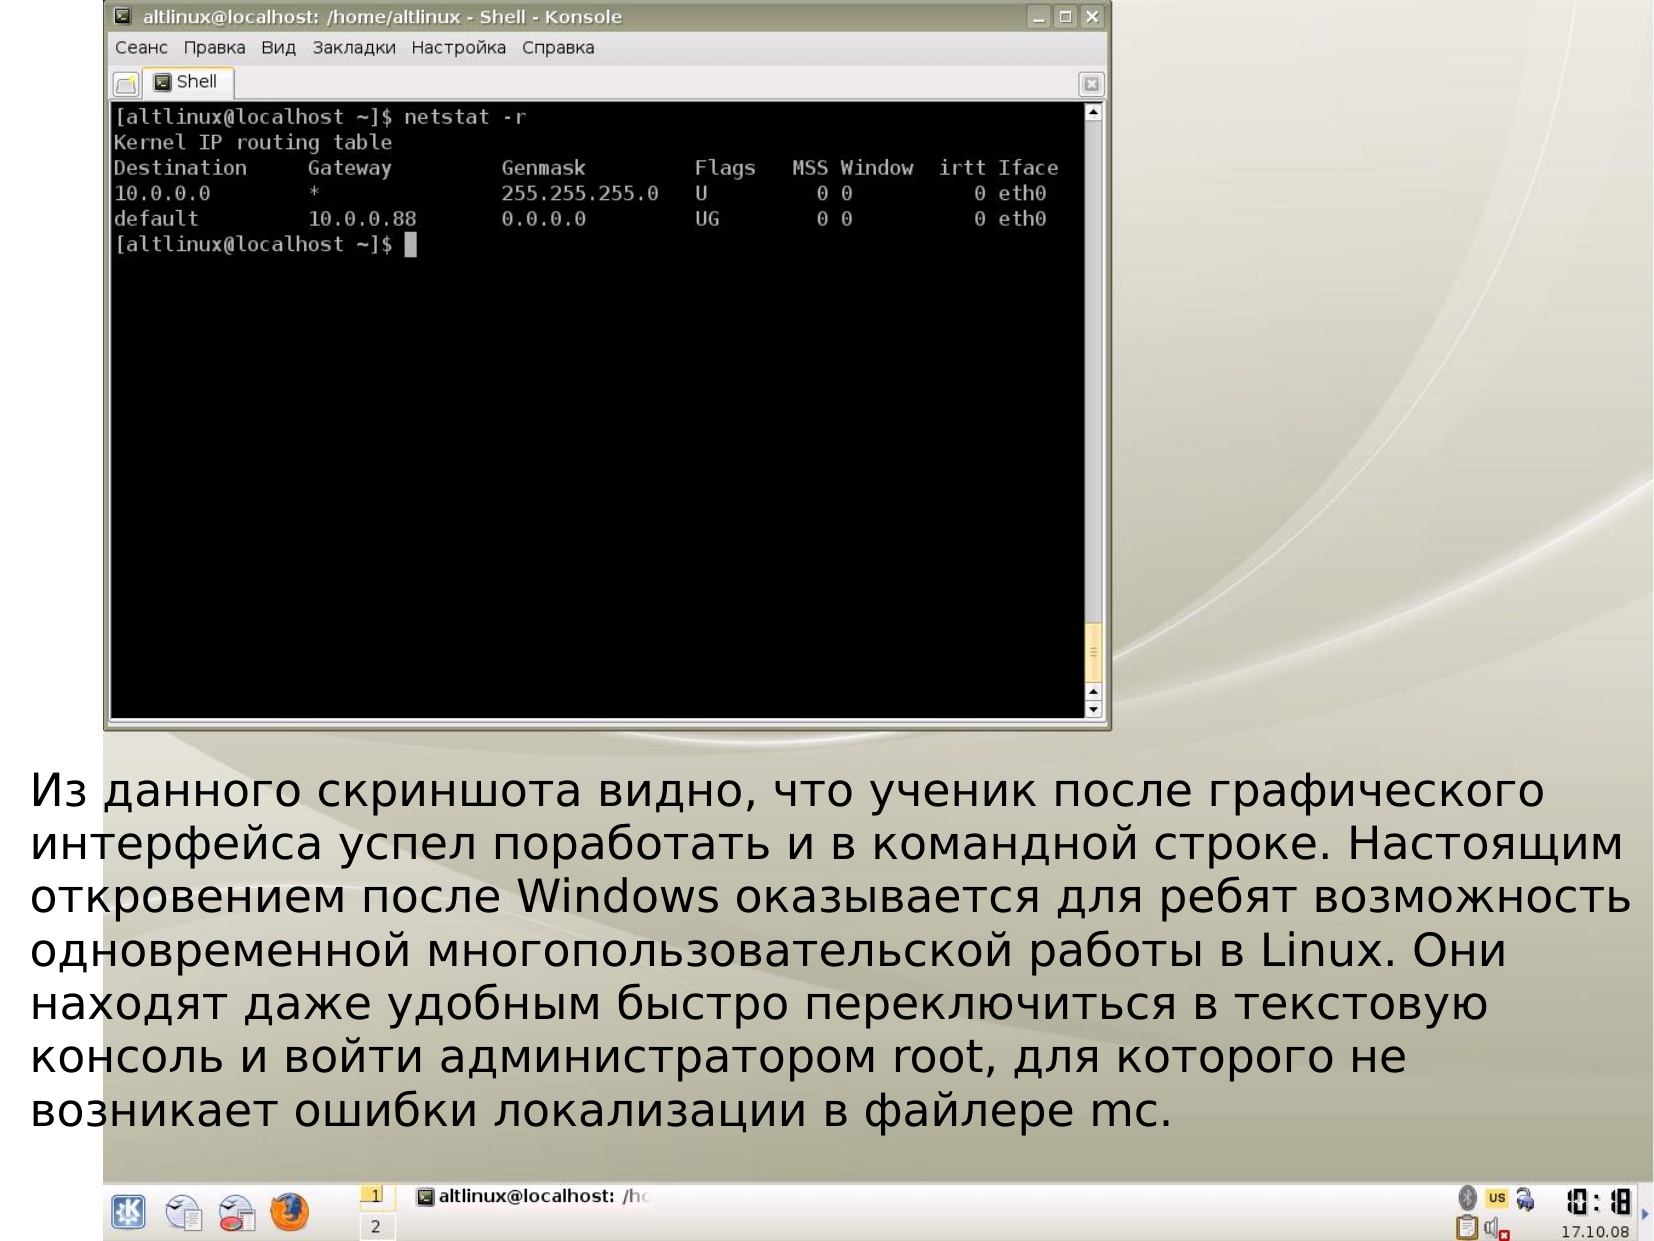

# Из данного скриншота видно, что ученик после графического интерфейса успел поработать и в командной строке. Настоящим откровением после Windows оказывается для ребят возможность одновременной многопользовательской работы в Linux. Они находят даже удобным быстро переключиться в текстовую консоль и войти администратором root, для которого не возникает ошибки локализации в файлере mc.